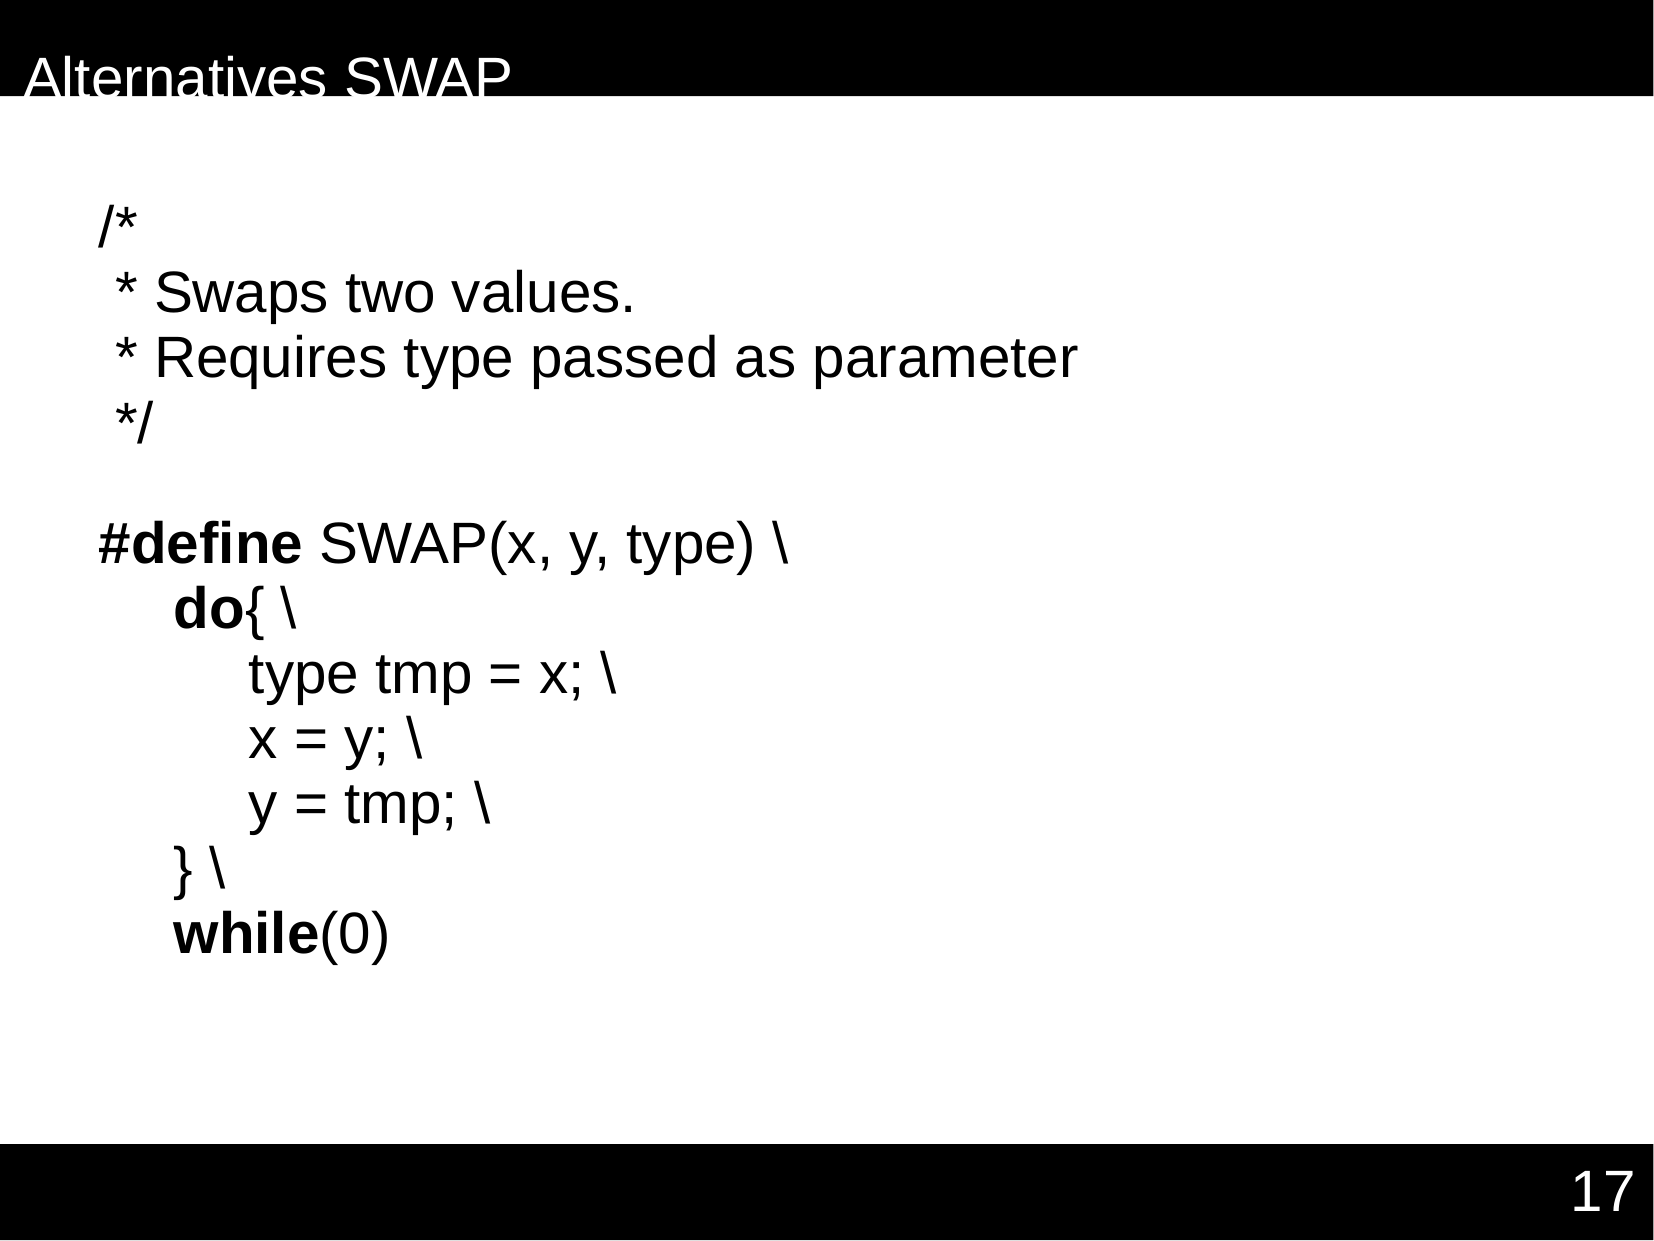

Alternatives SWAP
/*
 * Swaps two values.
 * Requires type passed as parameter
 */
#define SWAP(x, y, type) \
	do{ \
 		type tmp = x; \
 		x = y; \
 		y = tmp; \
	} \
	while(0)
17